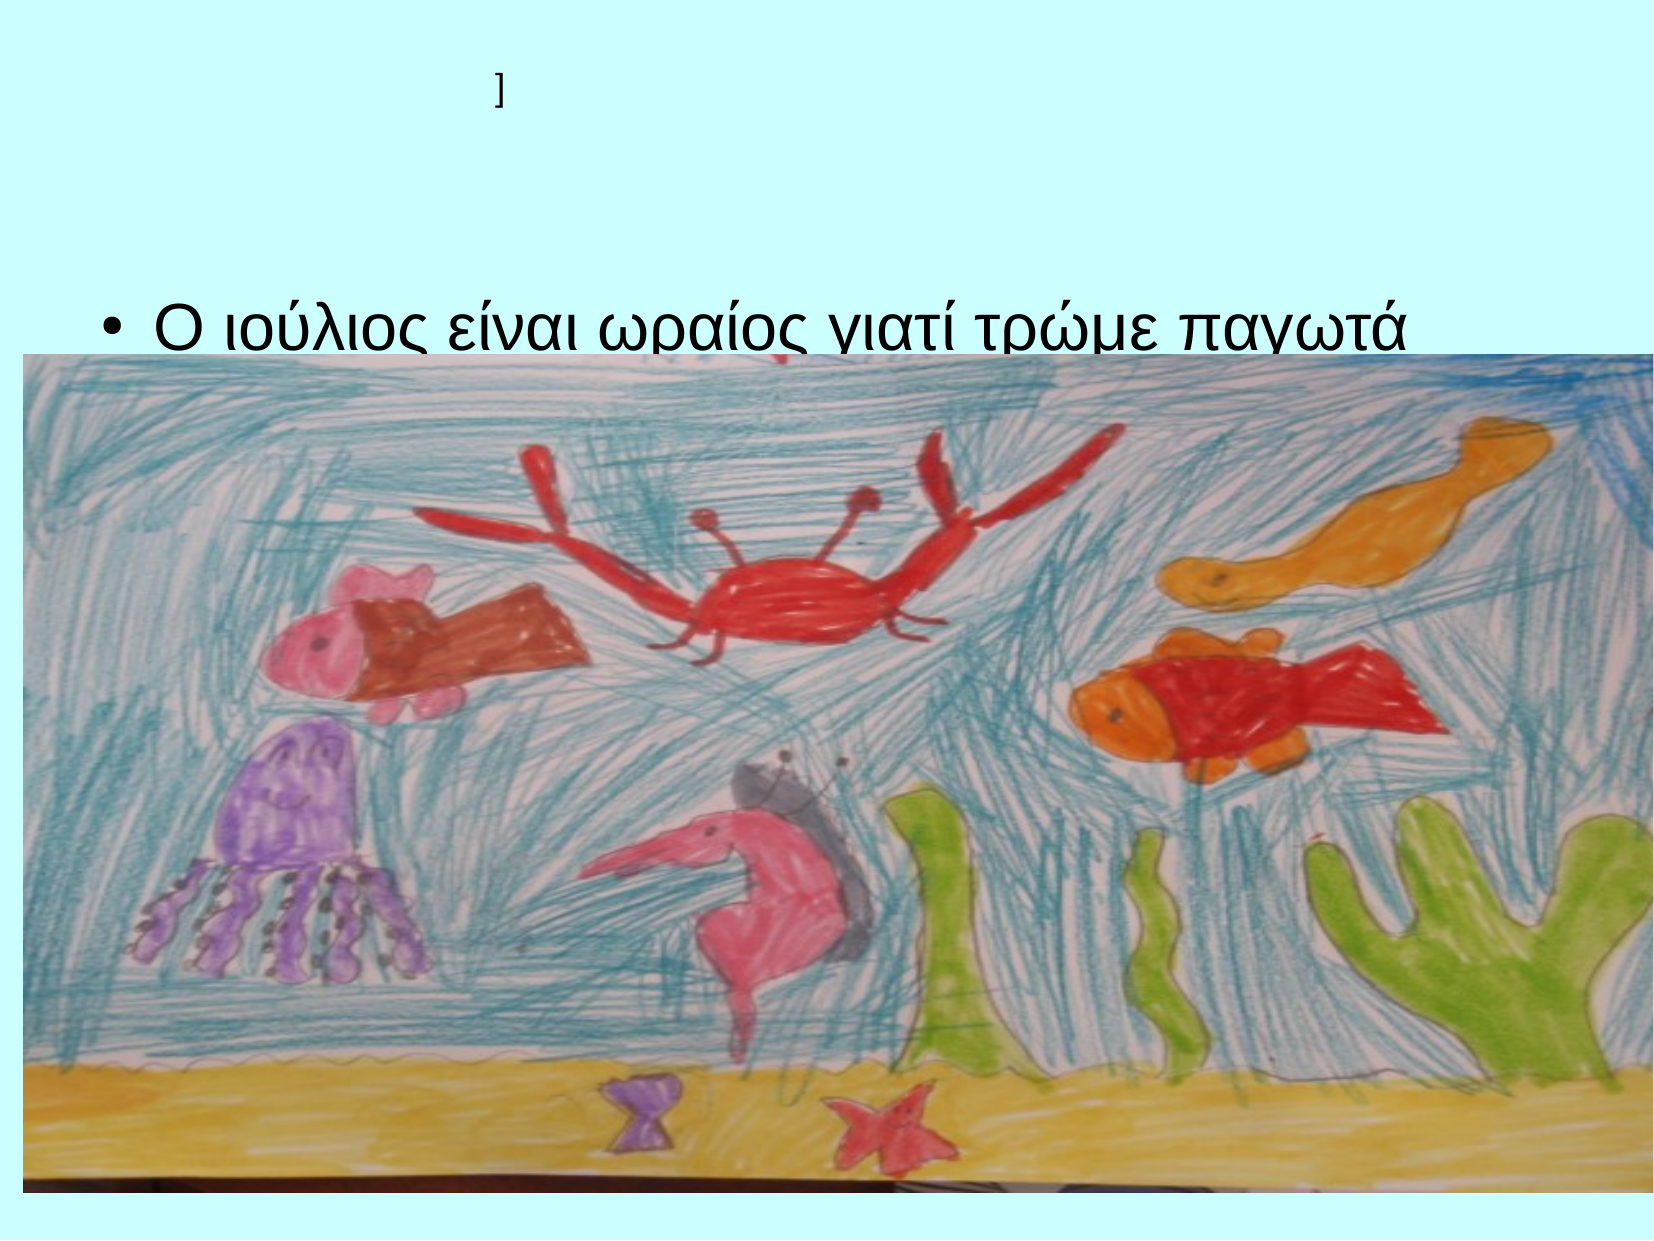

#
 ]
\
Ο ιούλιος είναι ωραίος γιατί τρώμε παγωτά